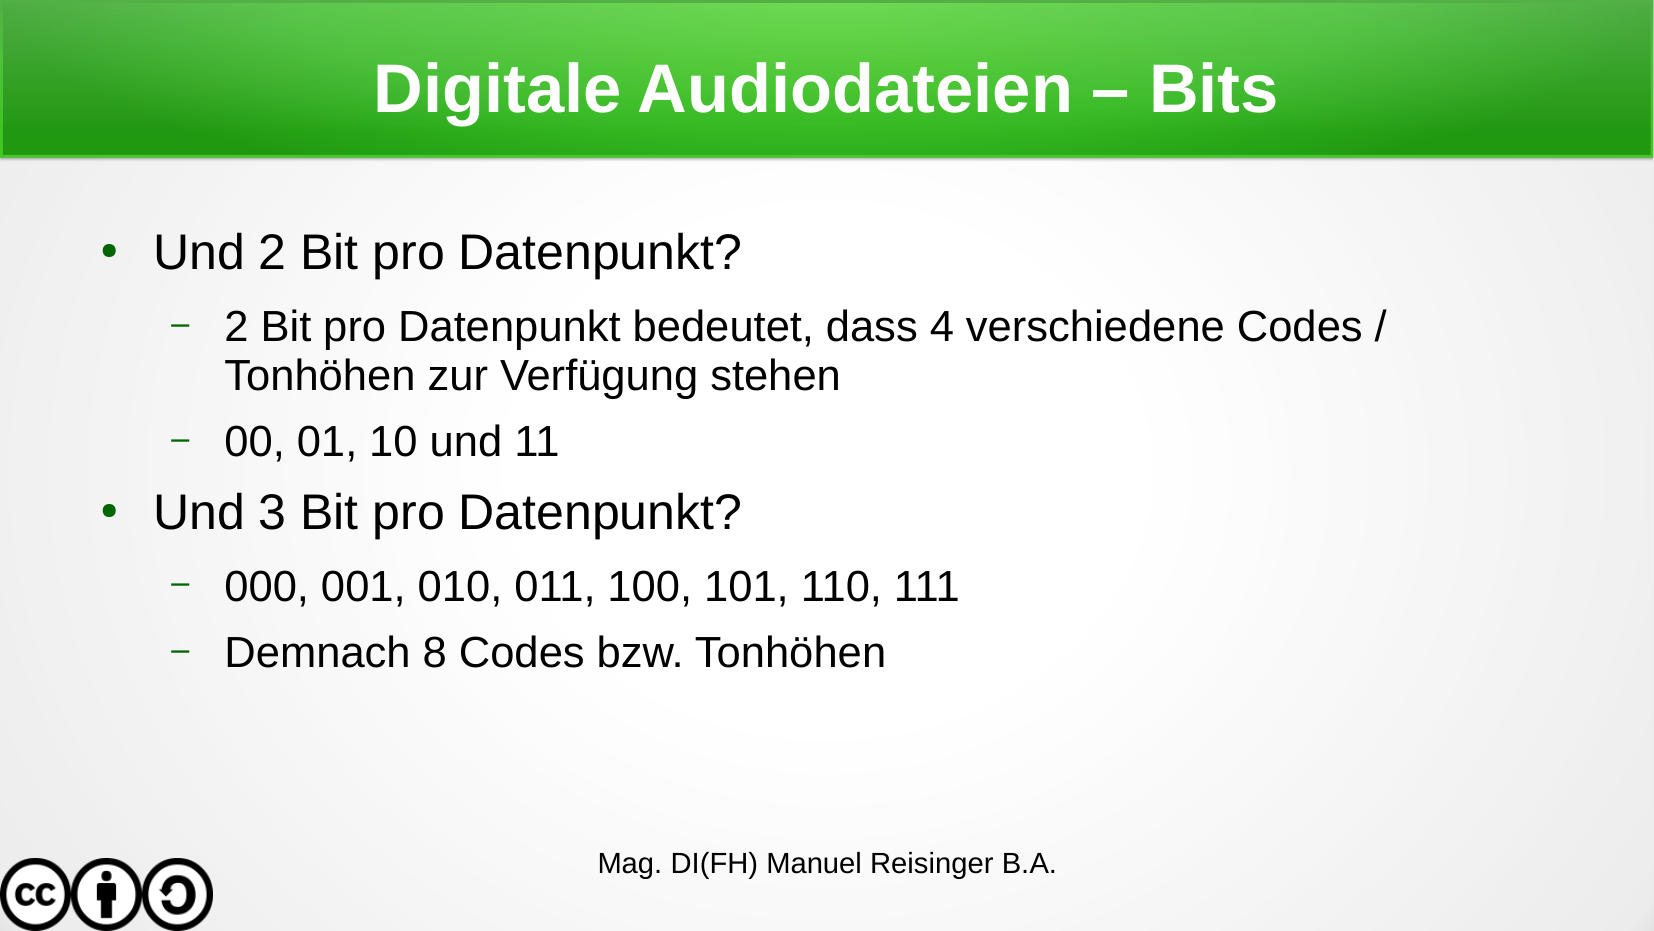

# Digitale Audiodateien – Bits
Und 2 Bit pro Datenpunkt?
2 Bit pro Datenpunkt bedeutet, dass 4 verschiedene Codes / Tonhöhen zur Verfügung stehen
00, 01, 10 und 11
Und 3 Bit pro Datenpunkt?
000, 001, 010, 011, 100, 101, 110, 111
Demnach 8 Codes bzw. Tonhöhen